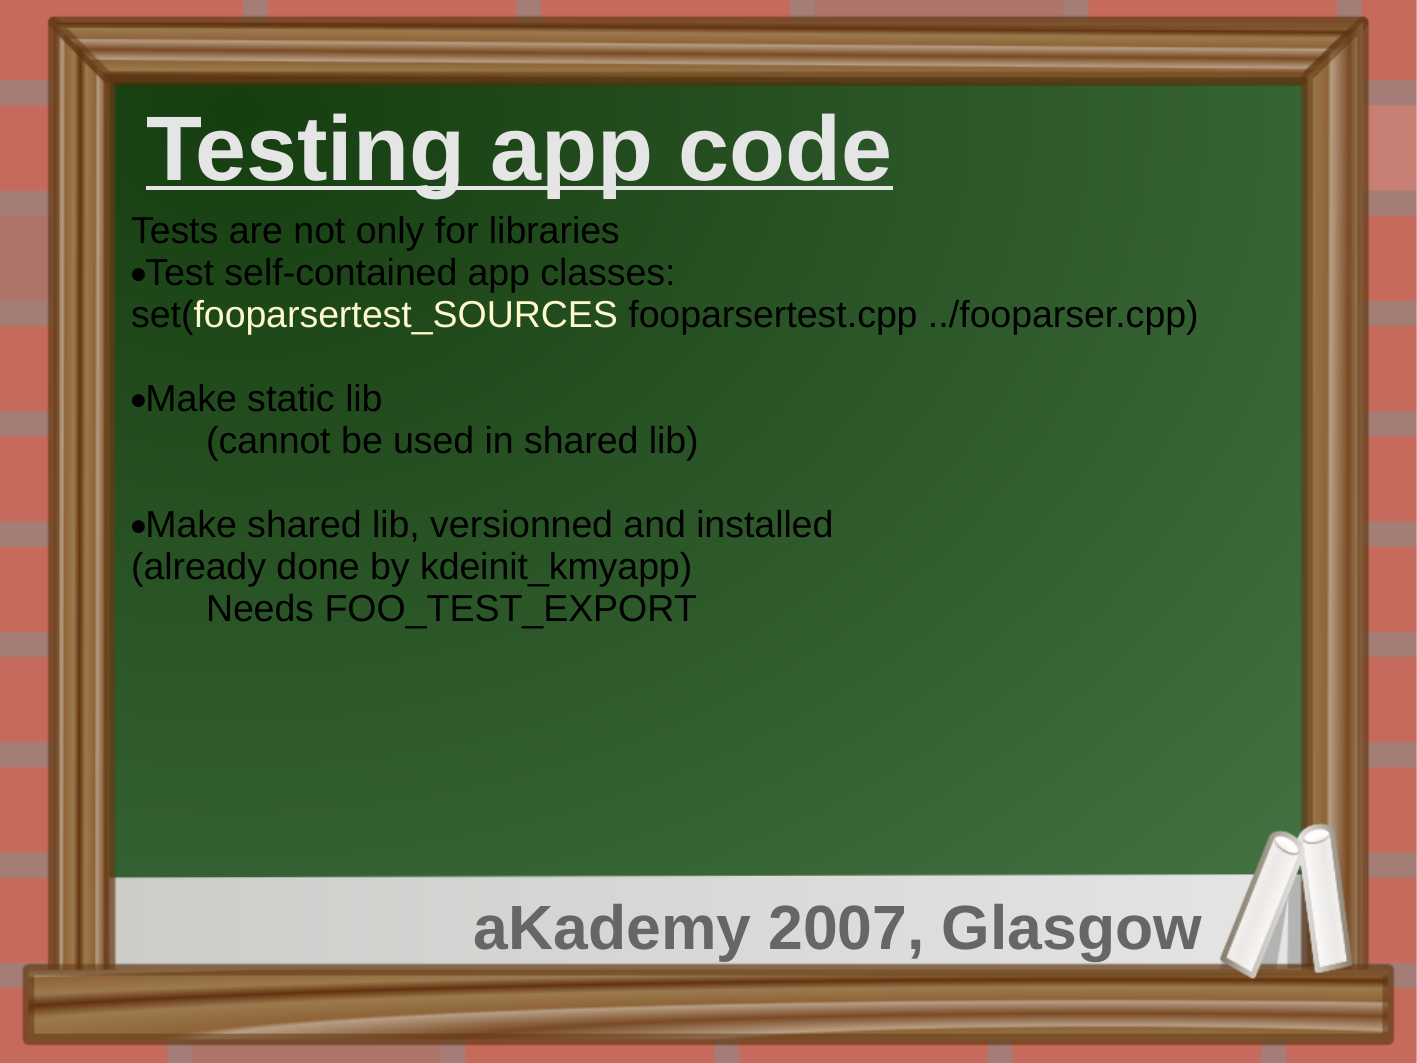

Testing app code
Tests are not only for libraries
Test self-contained app classes:
set(fooparsertest_SOURCES fooparsertest.cpp ../fooparser.cpp)
Make static lib
	(cannot be used in shared lib)
Make shared lib, versionned and installed
(already done by kdeinit_kmyapp)
	Needs FOO_TEST_EXPORT